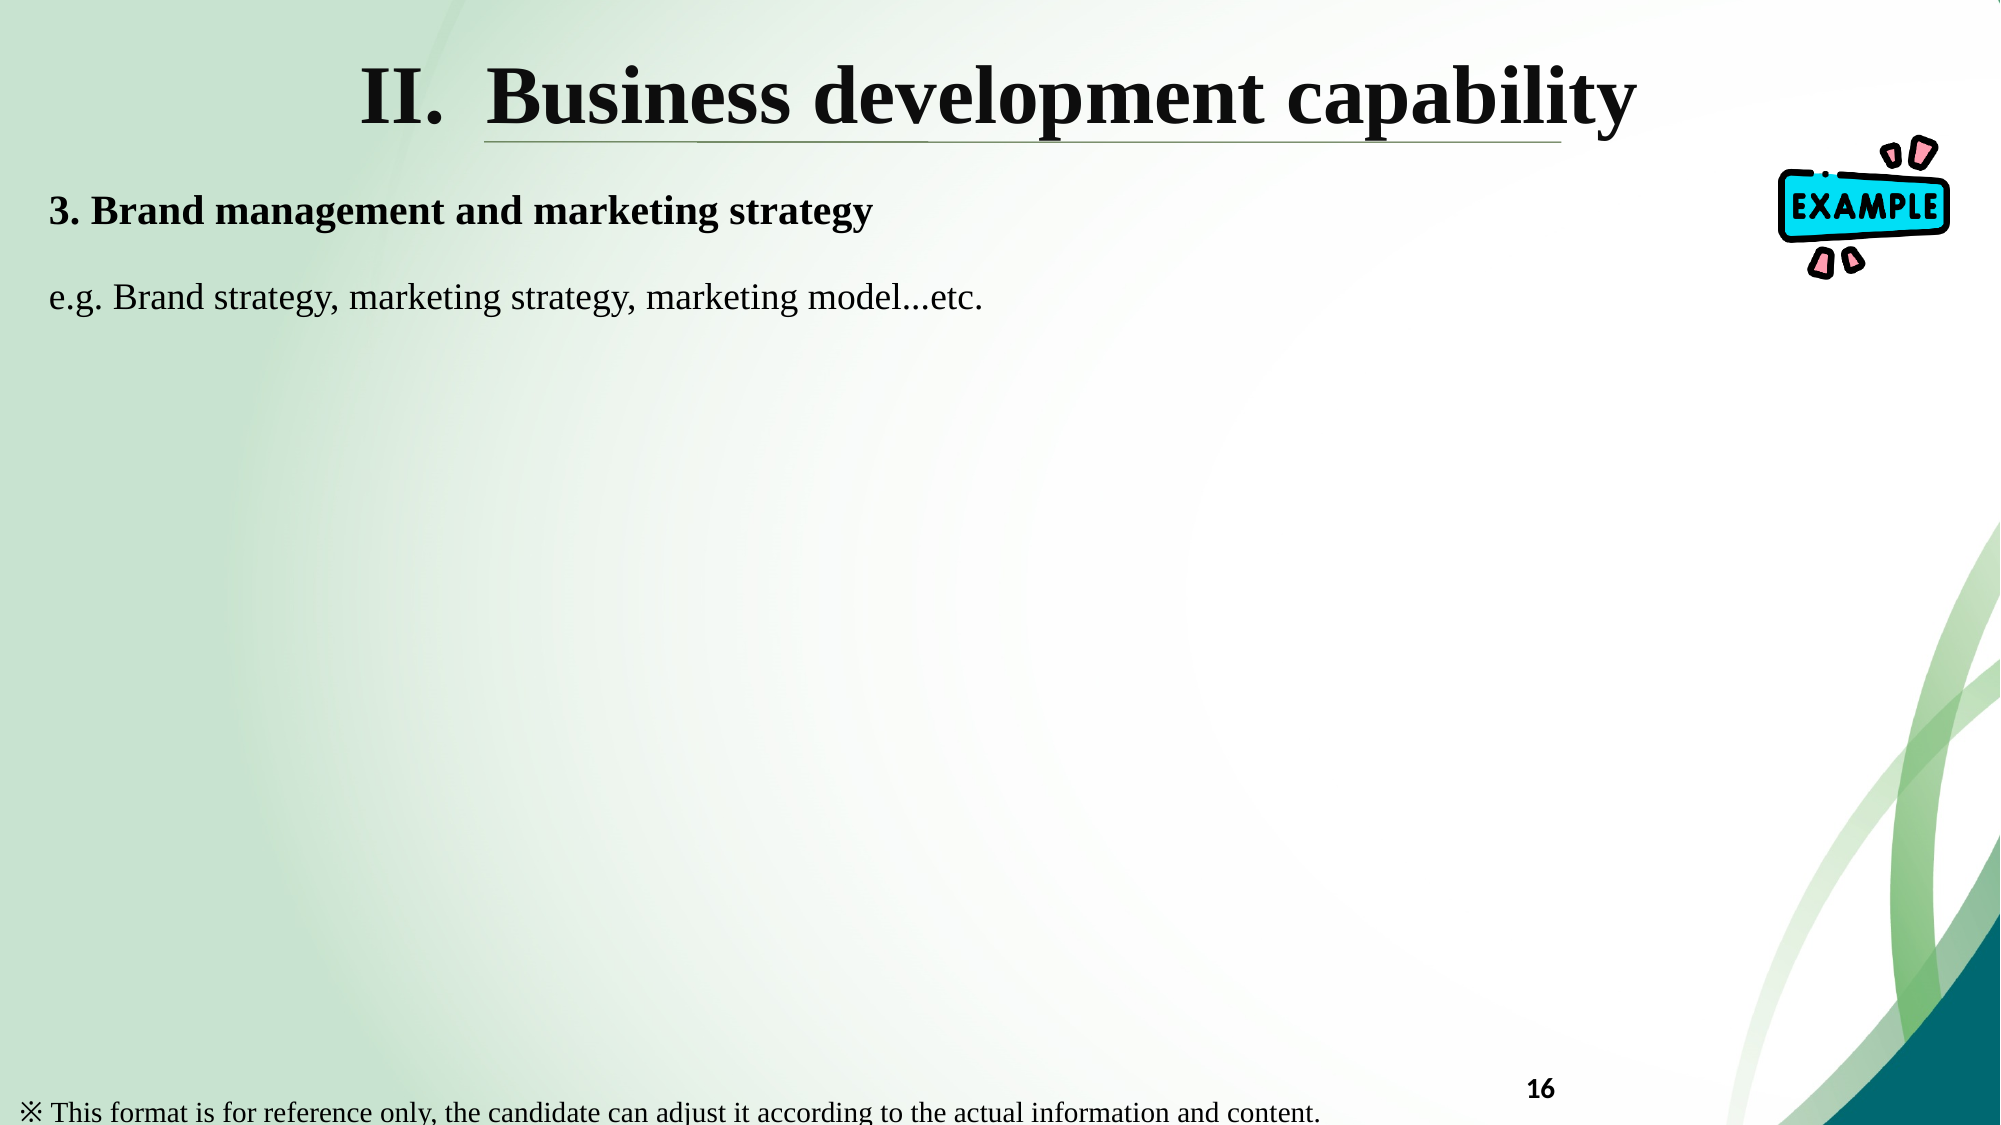

# II. Business development capability
3. Brand management and marketing strategy
e.g. Brand strategy, marketing strategy, marketing model...etc.
16
※ This format is for reference only, the candidate can adjust it according to the actual information and content.